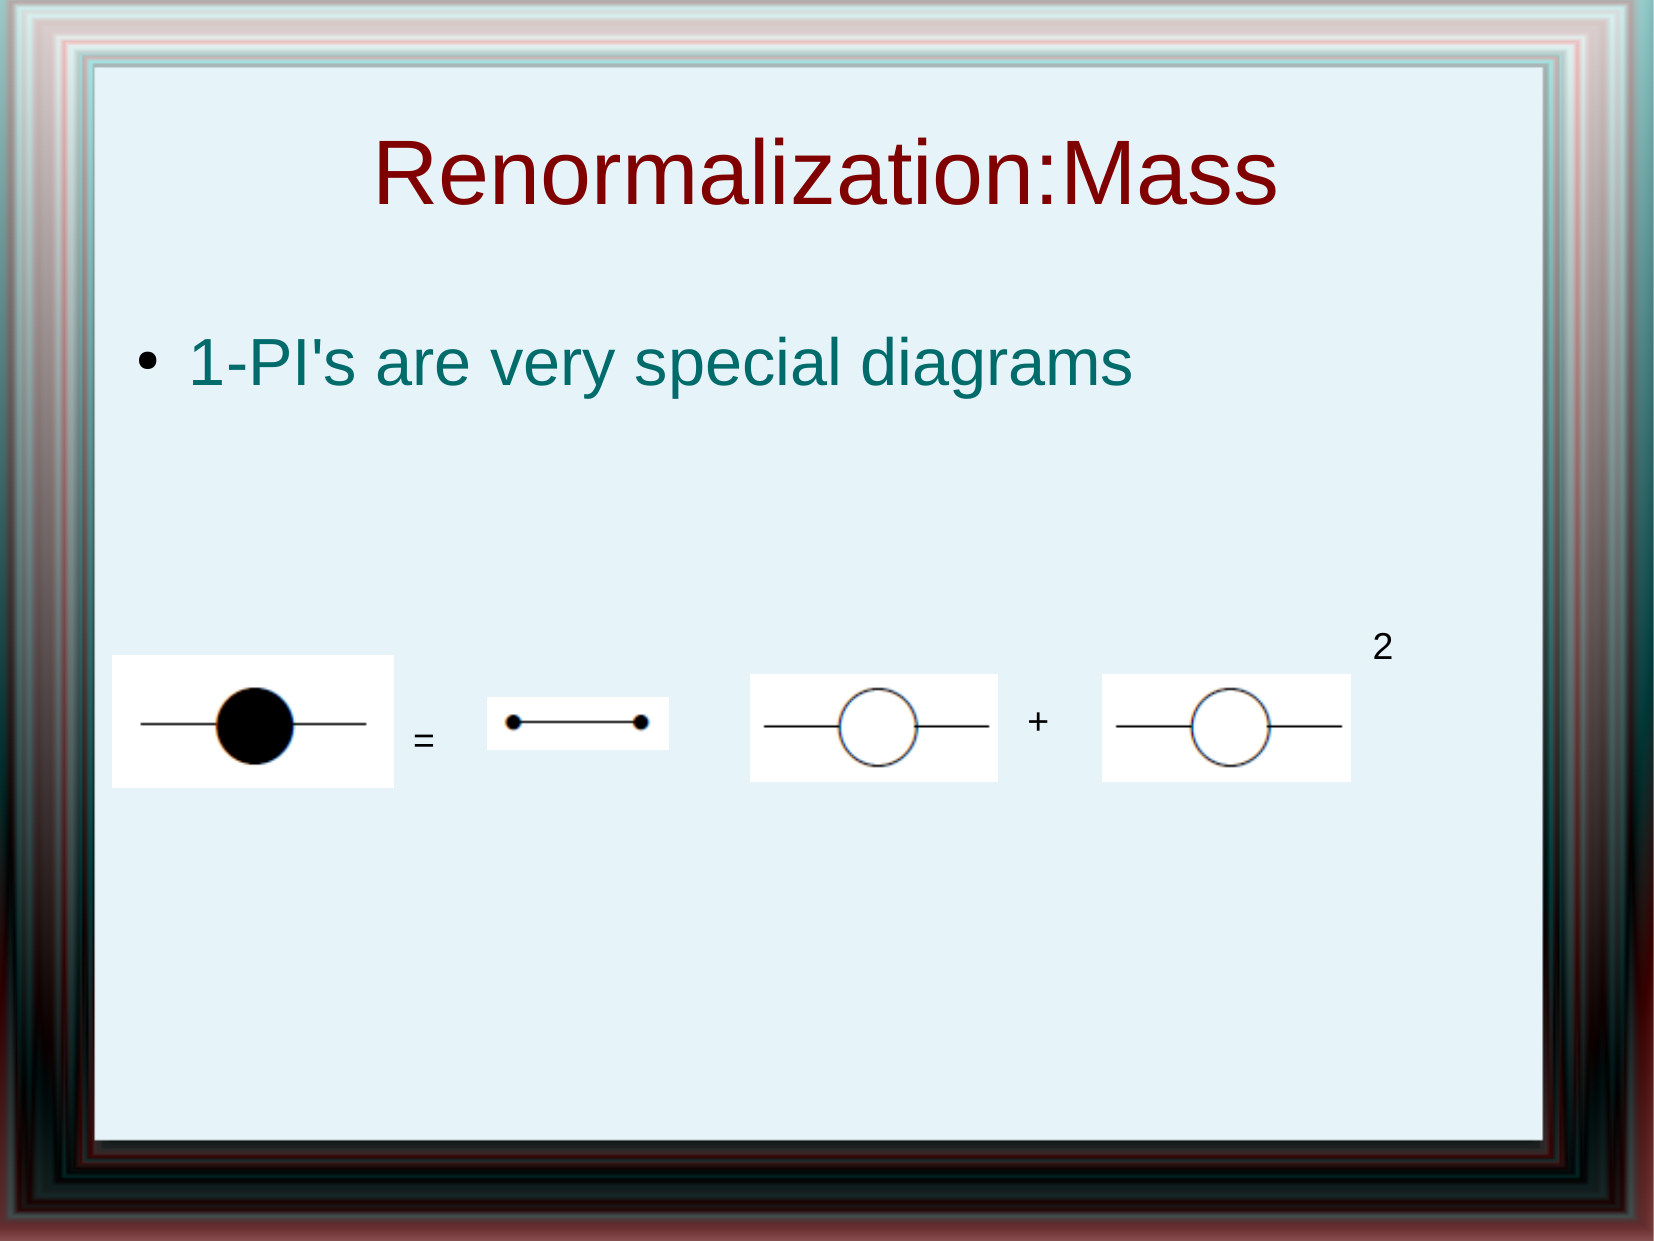

# Renormalization:Mass
1-PI's are very special diagrams
2
+
=